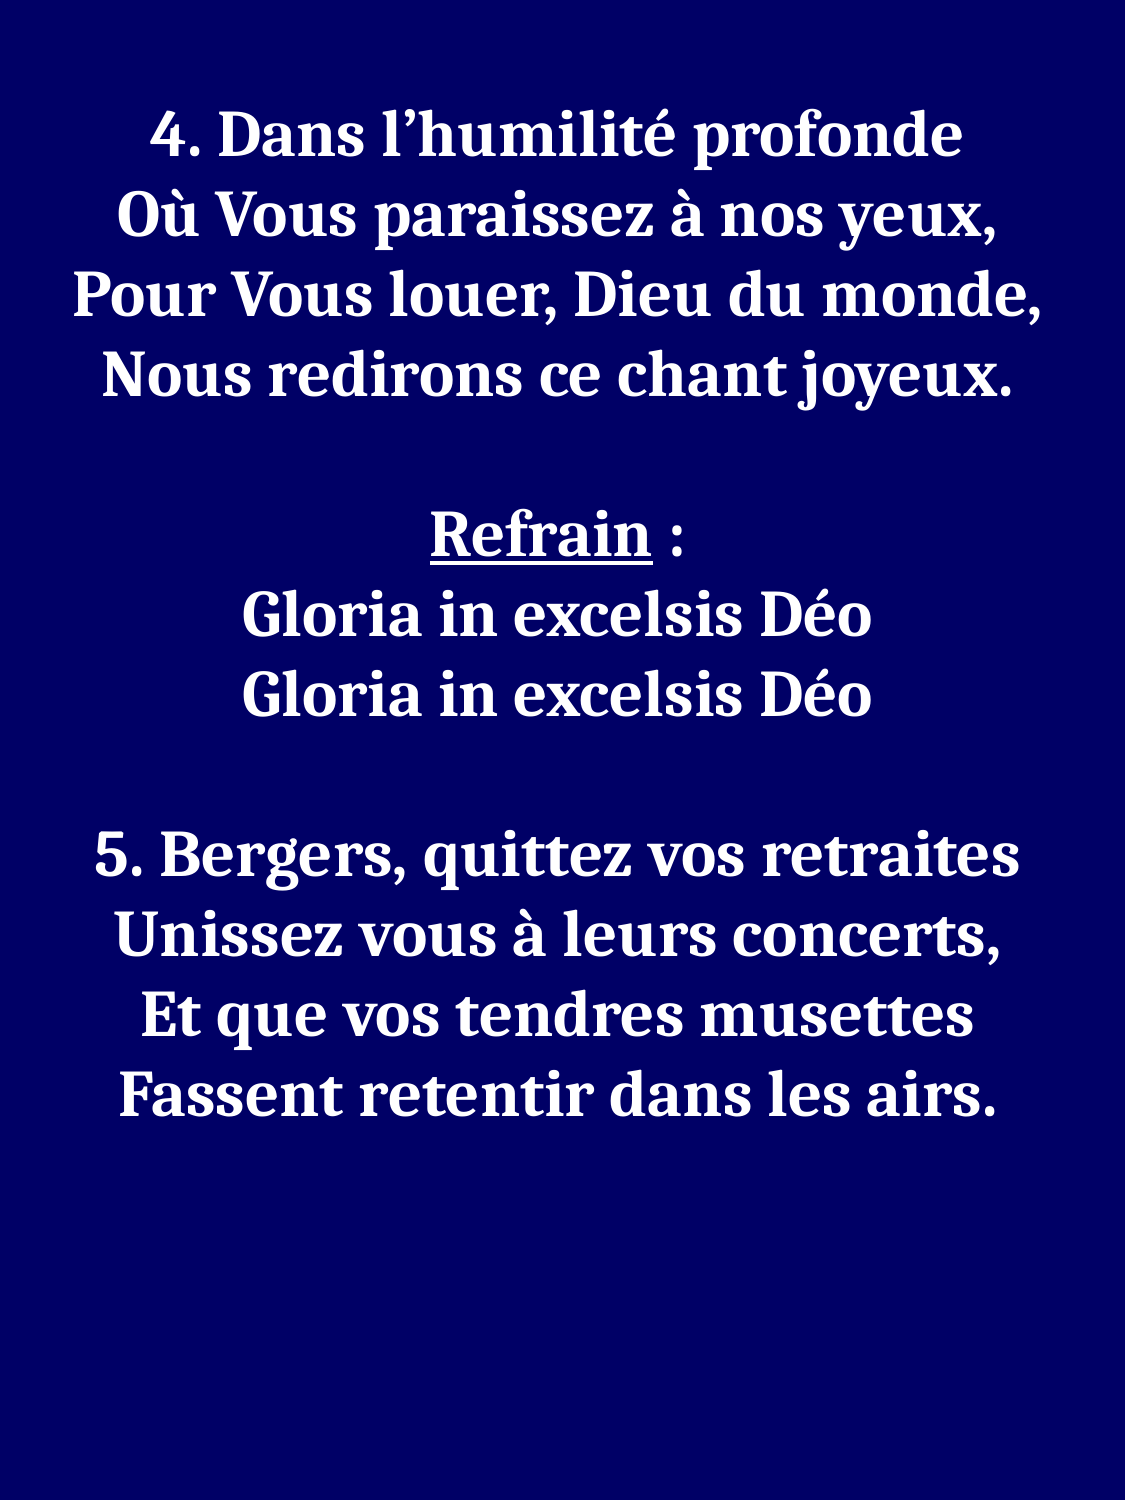

4. Dans l’humilité profonde
Où Vous paraissez à nos yeux,
Pour Vous louer, Dieu du monde,
Nous redirons ce chant joyeux.
Refrain :
Gloria in excelsis Déo
Gloria in excelsis Déo
5. Bergers, quittez vos retraites
Unissez vous à leurs concerts,
Et que vos tendres musettes
Fassent retentir dans les airs.